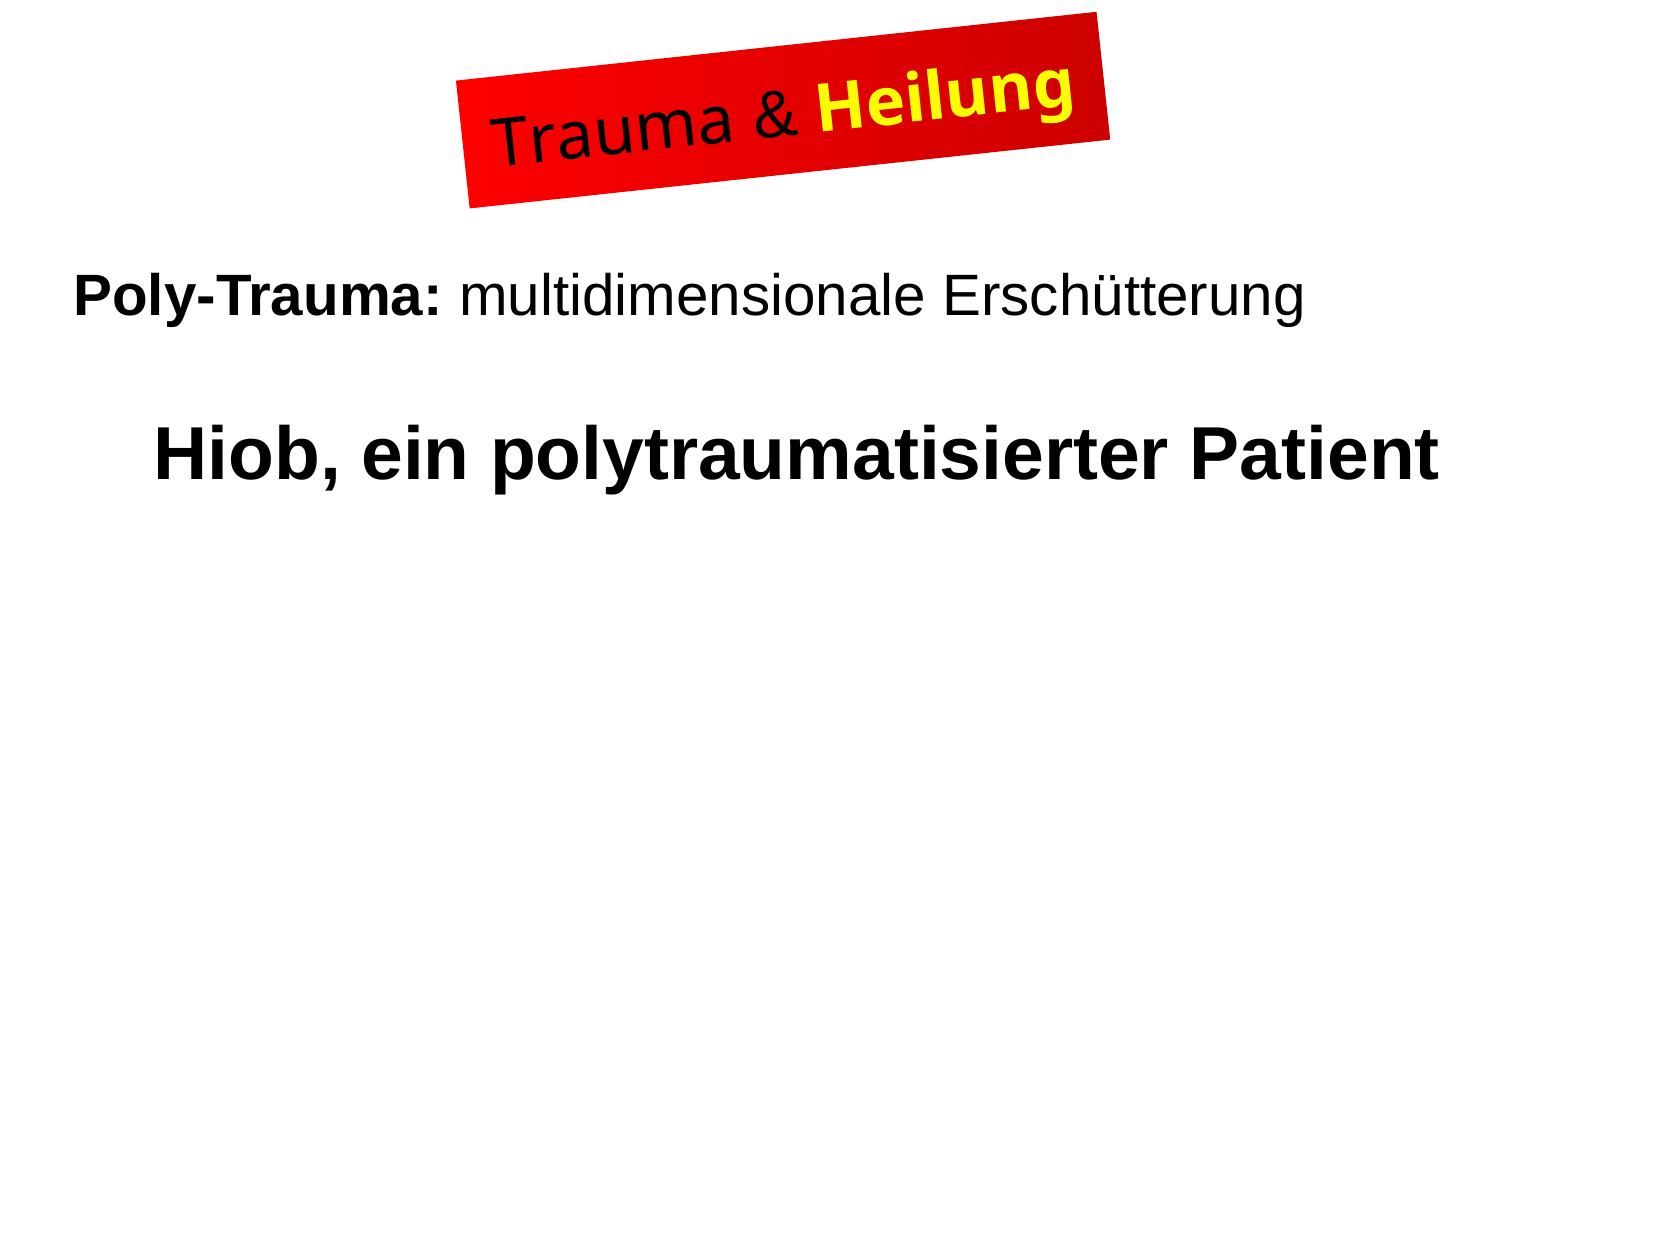

# Trauma & Heilung
Poly-Trauma: multidimensionale Erschütterung
Hiob, ein polytraumatisierter Patient